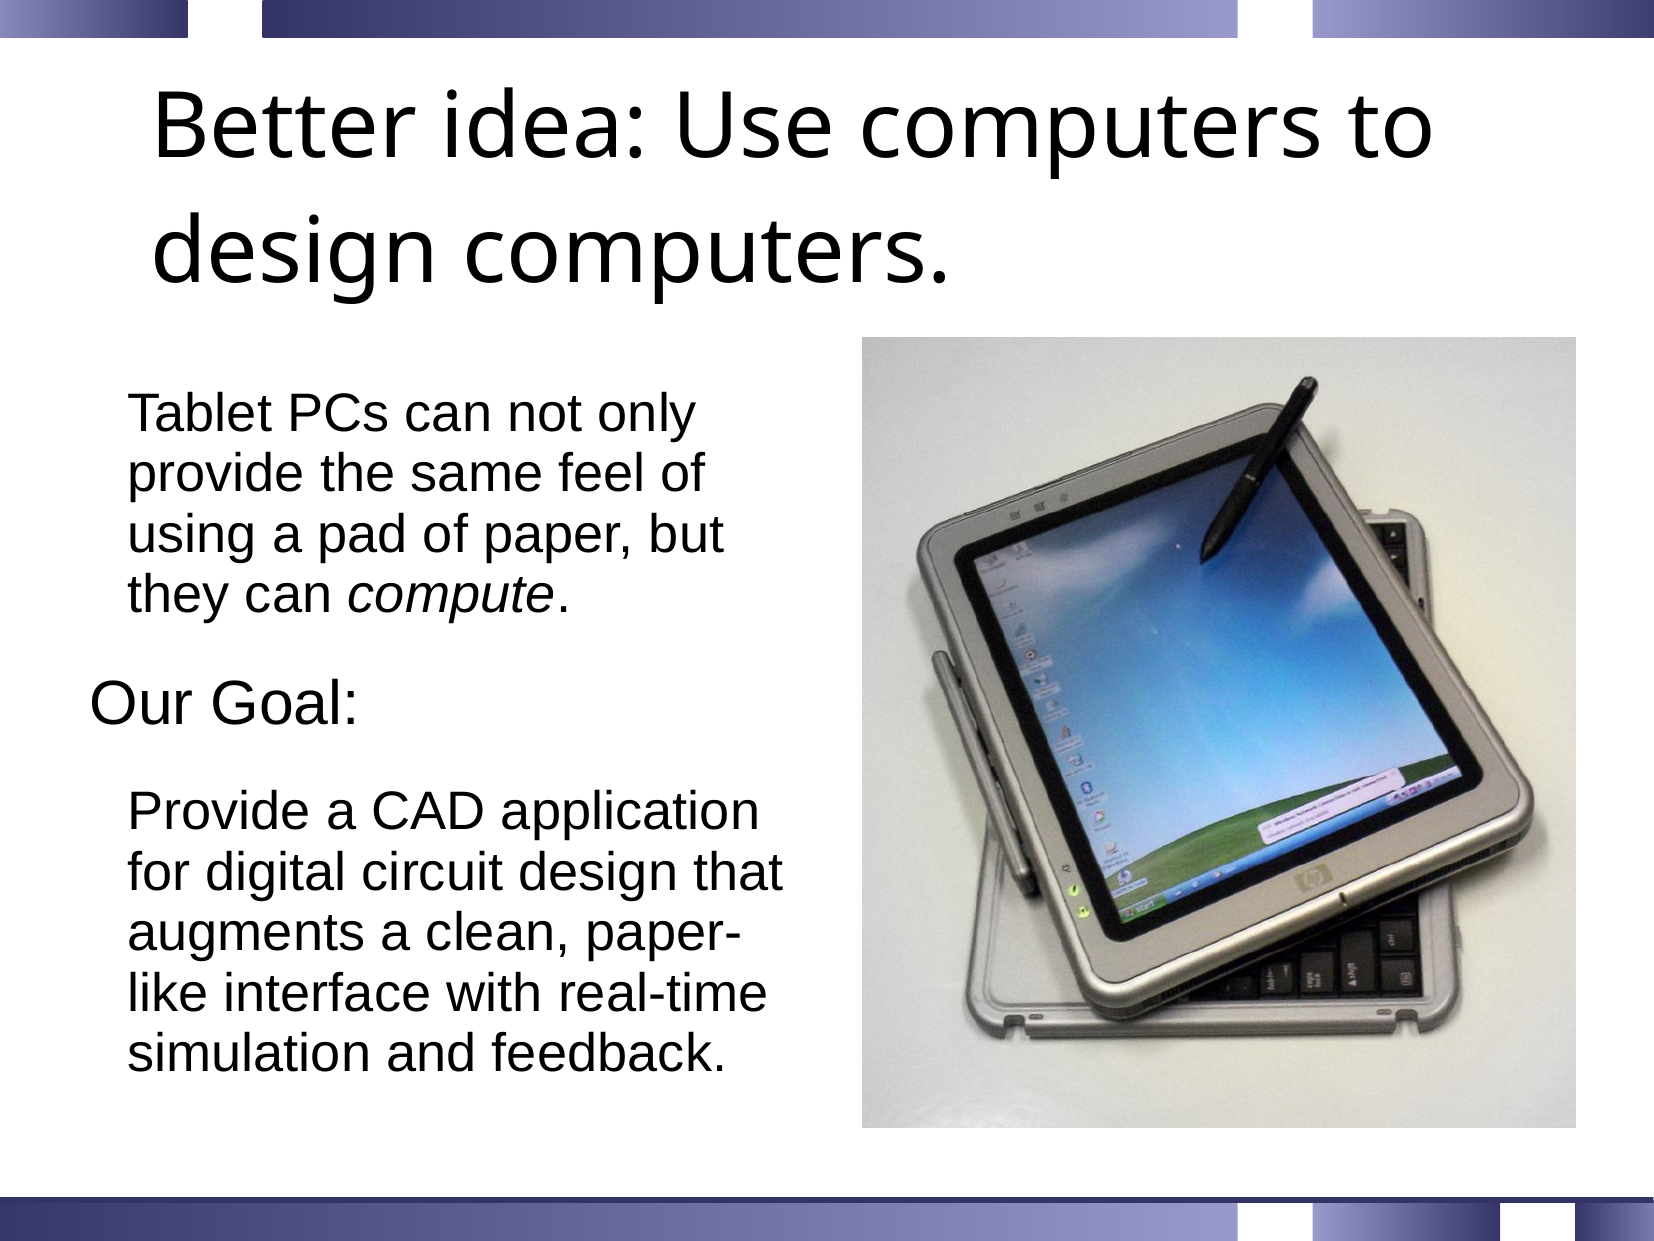

# Better idea: Use computers to design computers.
Tablet PCs can not only provide the same feel of using a pad of paper, but they can compute.
Our Goal:
Provide a CAD application for digital circuit design that augments a clean, paper-like interface with real-time simulation and feedback.